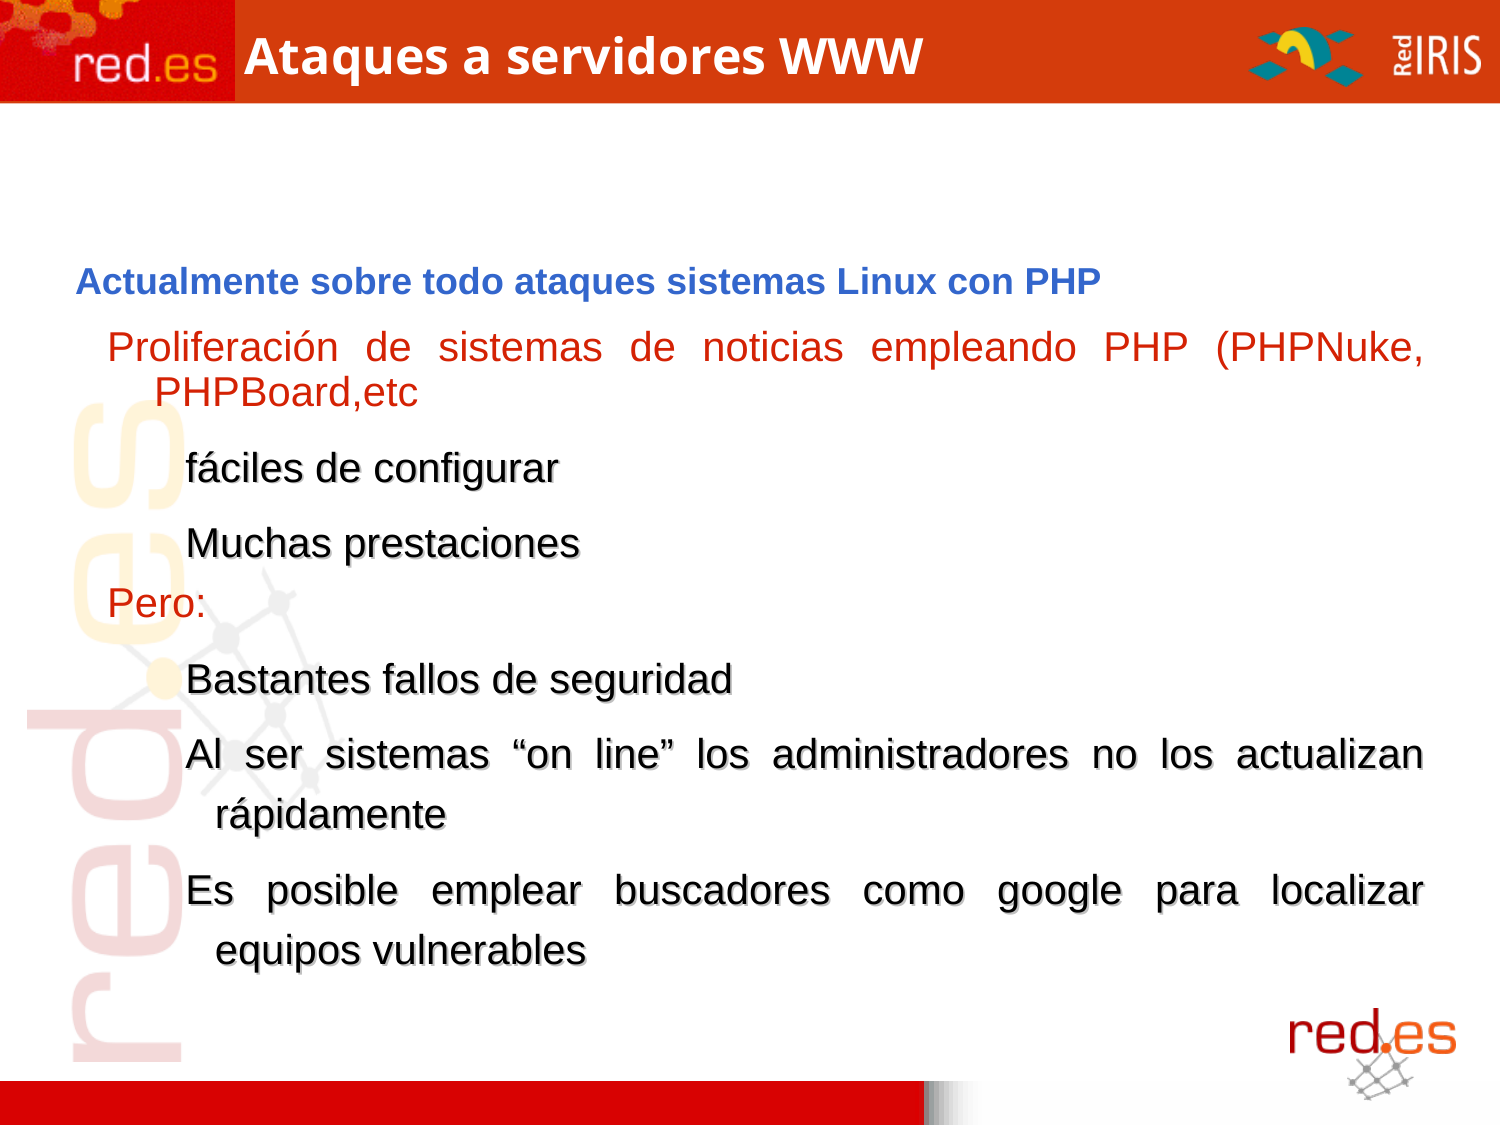

# Ataques a servidores WWW
Actualmente sobre todo ataques sistemas Linux con PHP
Proliferación de sistemas de noticias empleando PHP (PHPNuke, PHPBoard,etc
fáciles de configurar
Muchas prestaciones
Pero:
Bastantes fallos de seguridad
Al ser sistemas “on line” los administradores no los actualizan rápidamente
Es posible emplear buscadores como google para localizar equipos vulnerables